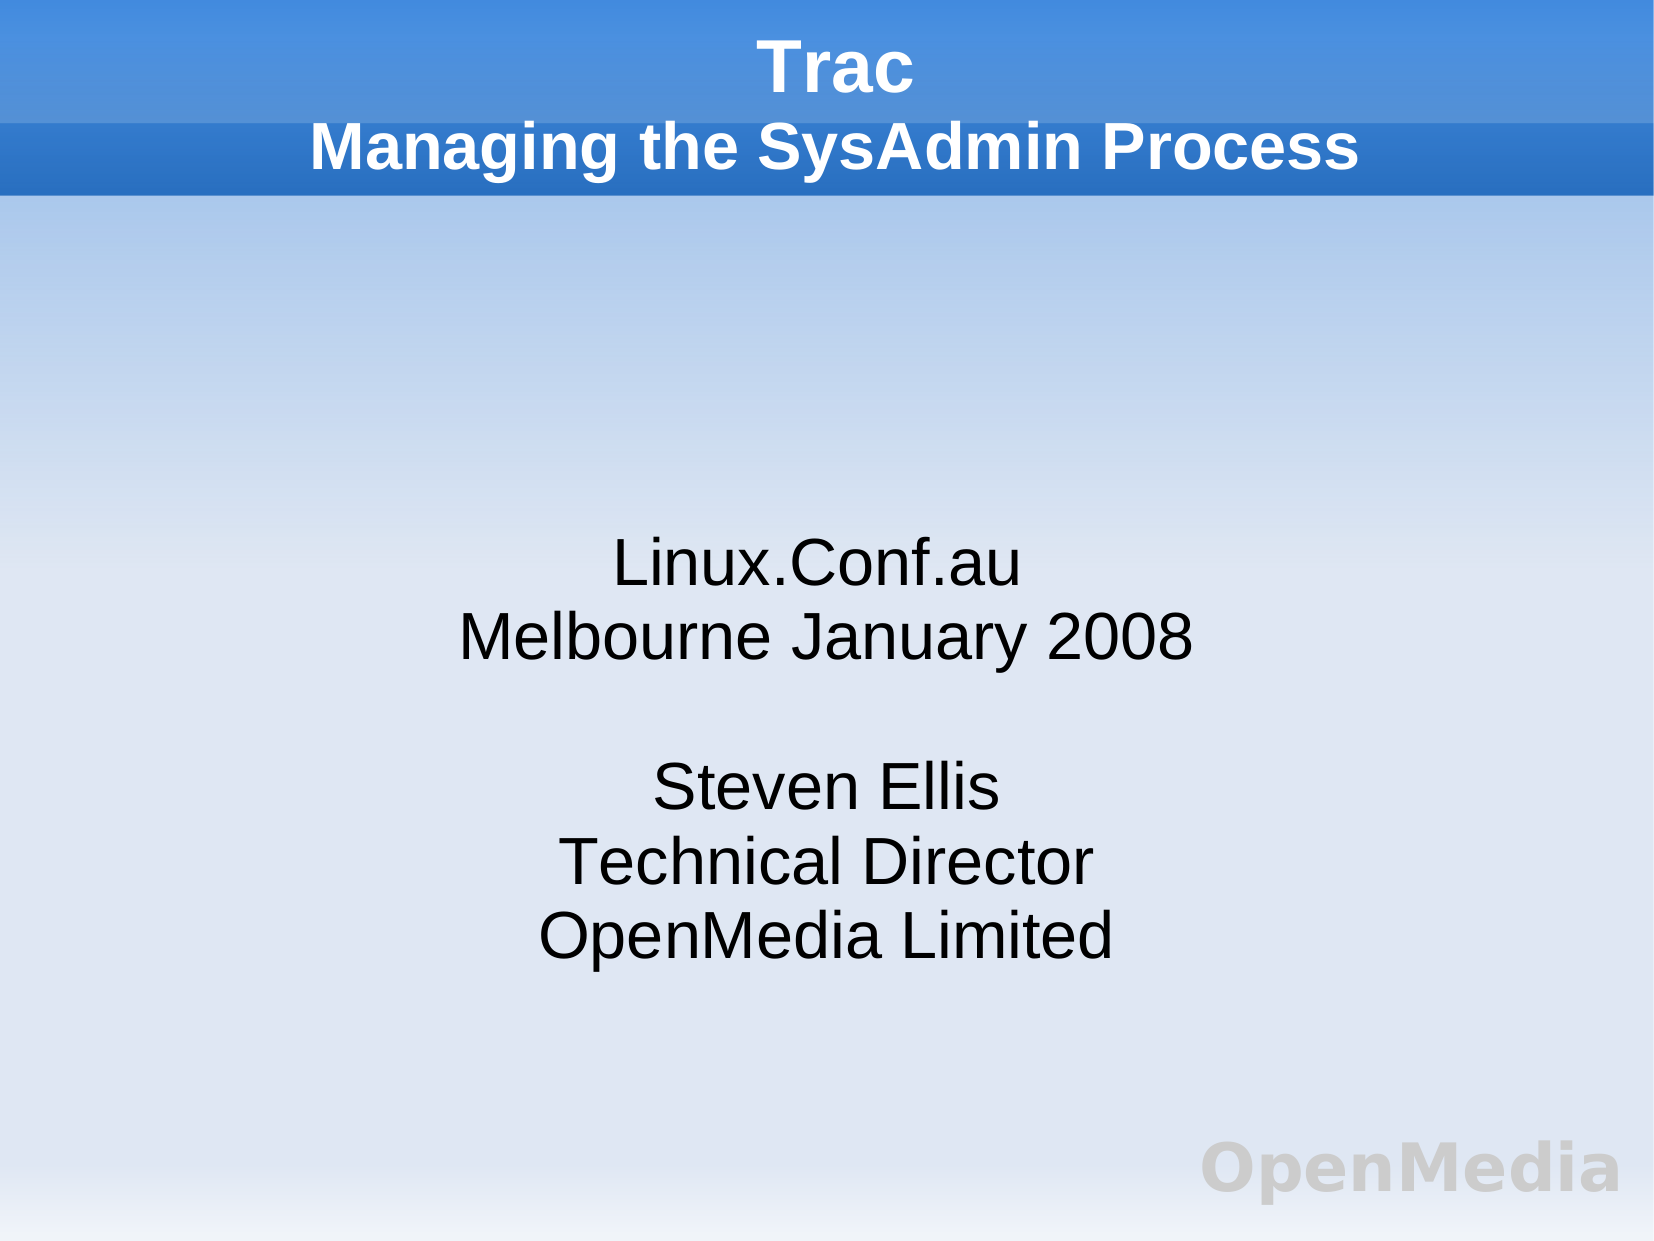

# Trac Managing the SysAdmin Process
Linux.Conf.au
Melbourne January 2008
Steven Ellis
Technical Director
OpenMedia Limited
1